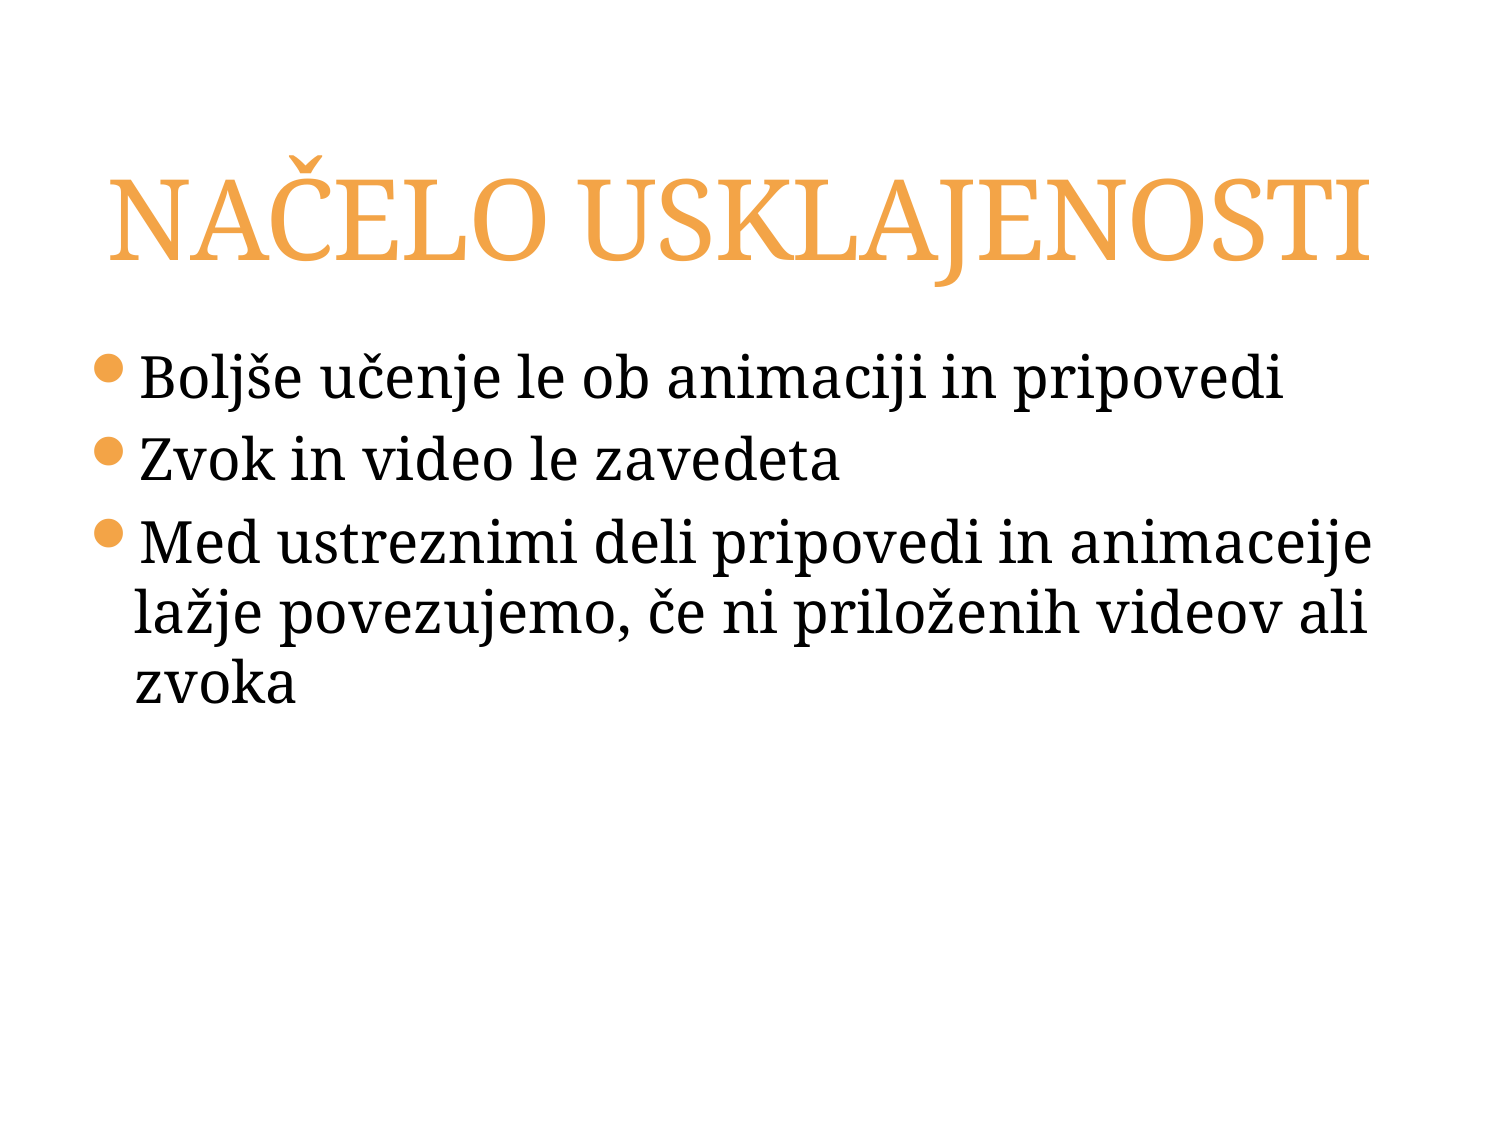

NAČELO USKLAJENOSTI
# Boljše učenje le ob animaciji in pripovedi
Zvok in video le zavedeta
Med ustreznimi deli pripovedi in animaceije lažje povezujemo, če ni priloženih videov ali zvoka